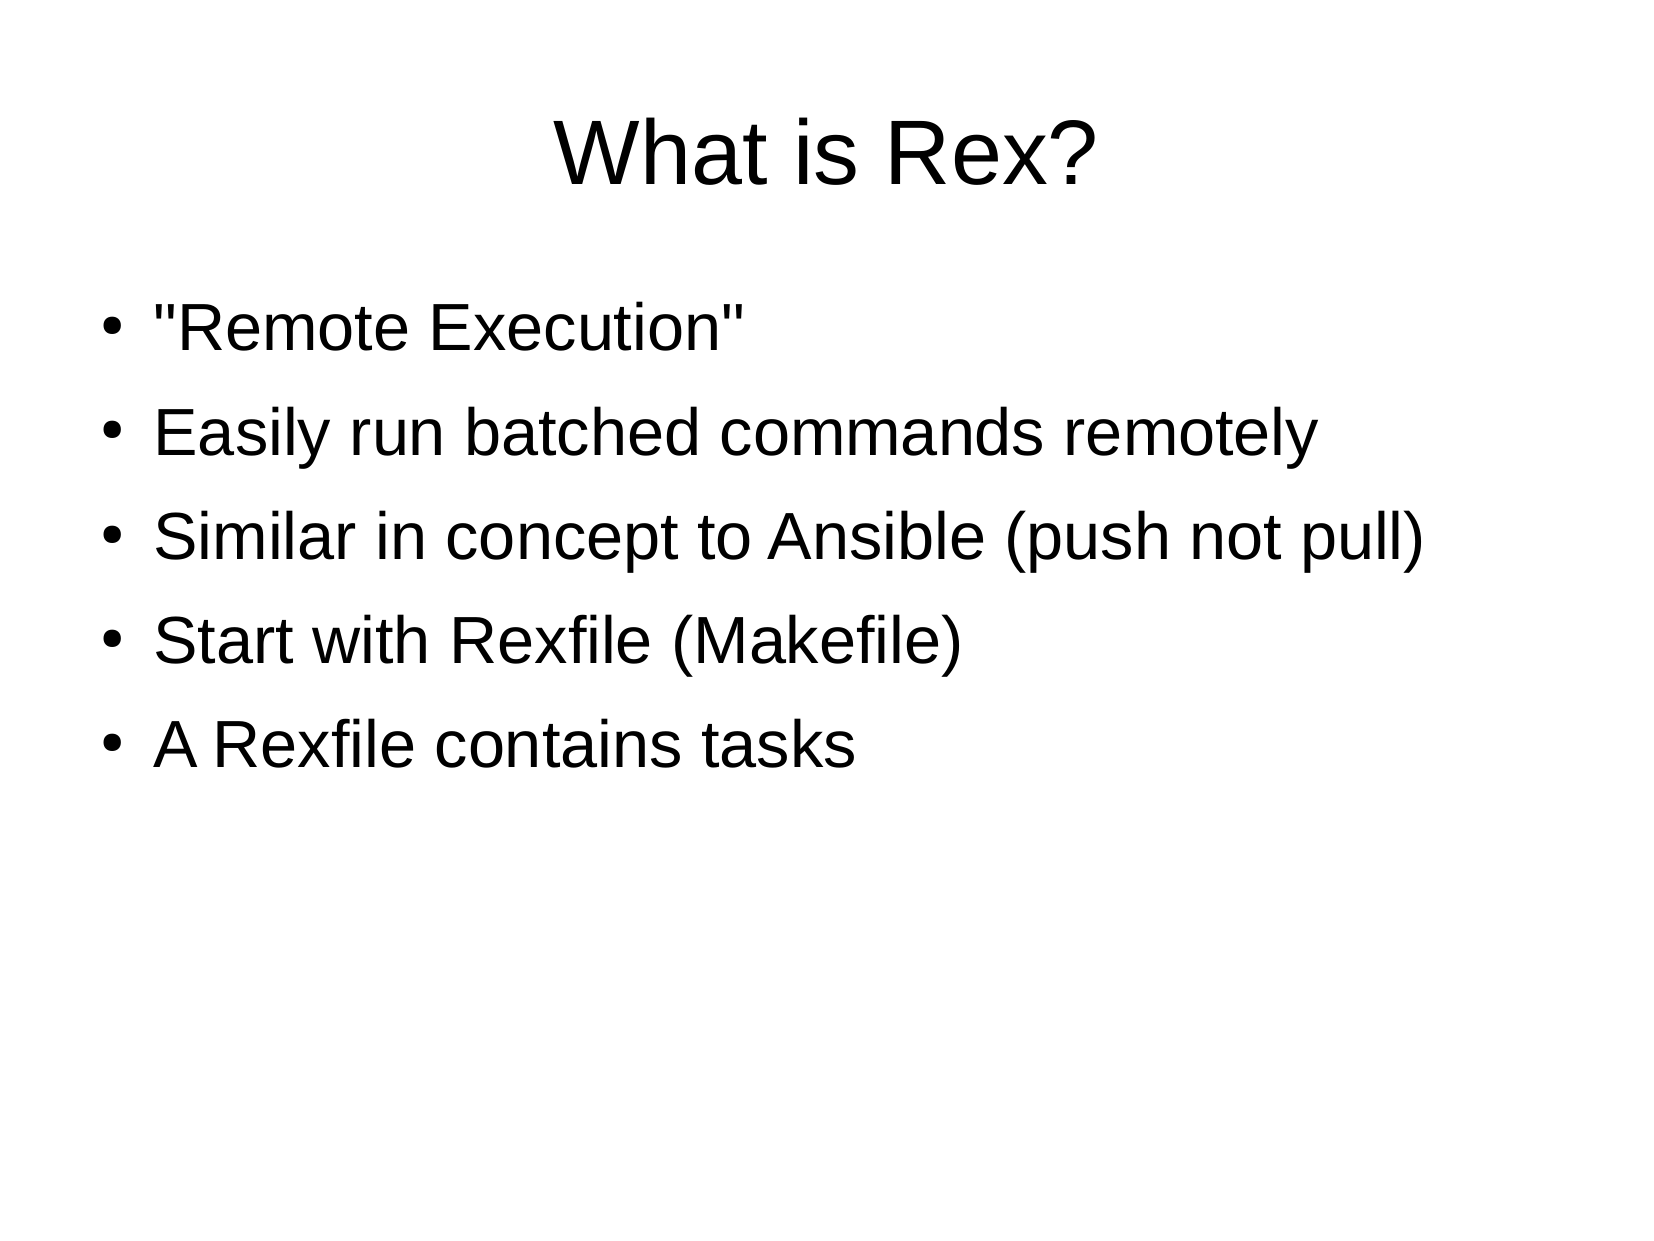

# What is Rex?
"Remote Execution"
Easily run batched commands remotely
Similar in concept to Ansible (push not pull)
Start with Rexfile (Makefile)
A Rexfile contains tasks